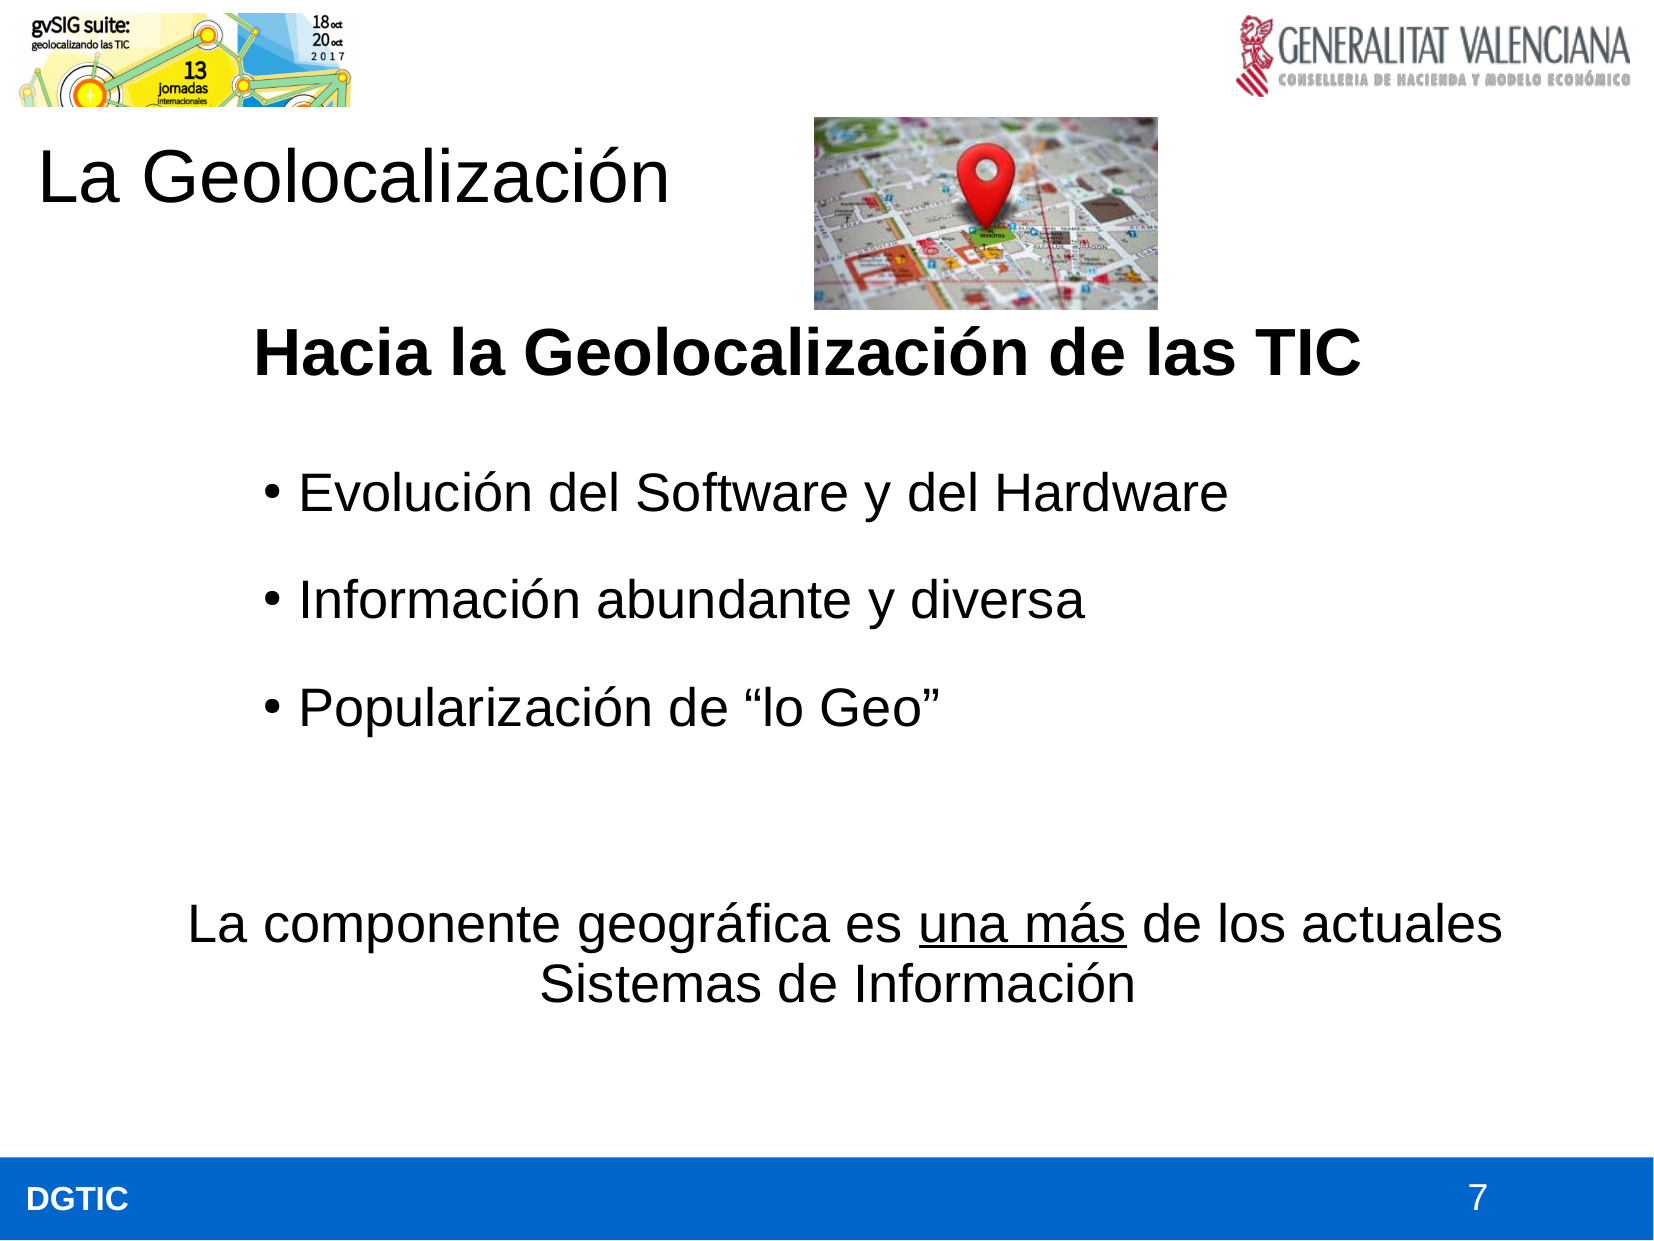

# La Geolocalización
Hacia la Geolocalización de las TIC
Evolución del Software y del Hardware
Información abundante y diversa
Popularización de “lo Geo”
 La componente geográfica es una más de los actuales Sistemas de Información